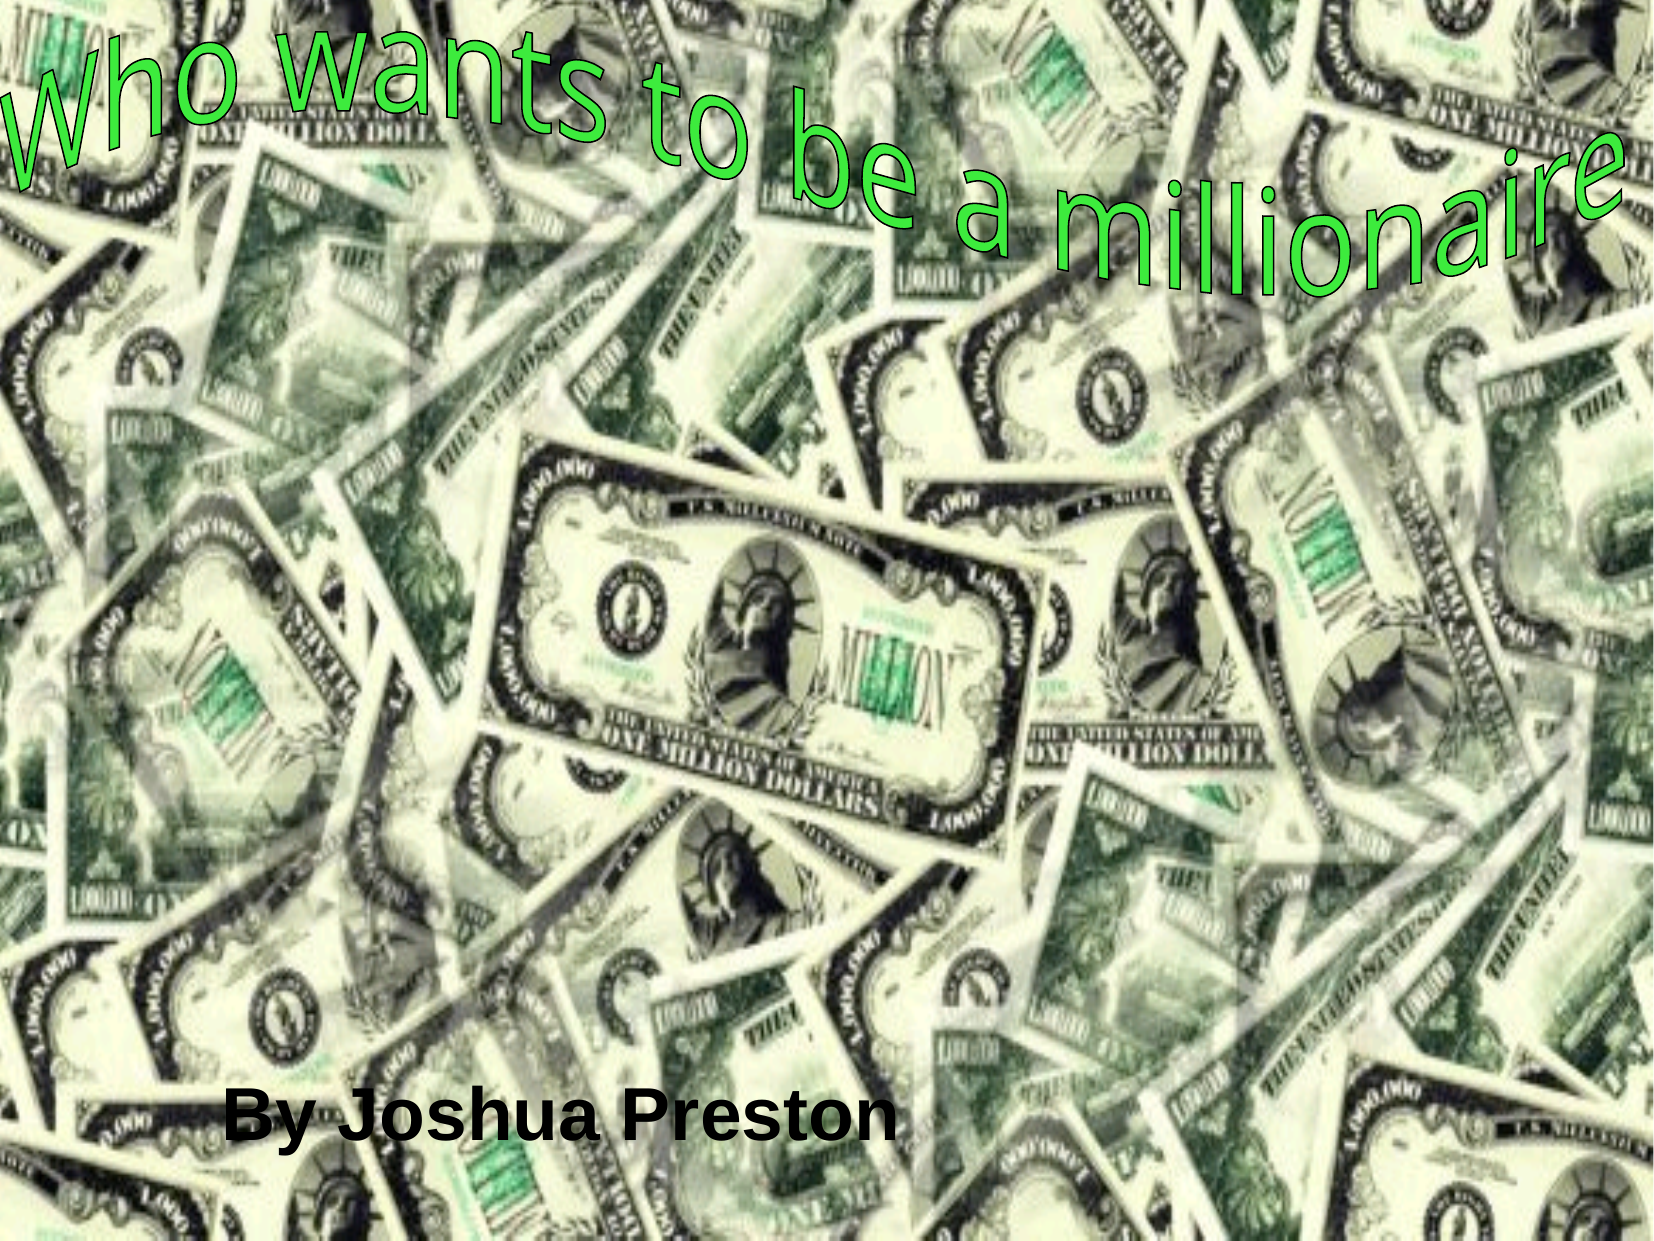

Who wants to be a millionaire
By Joshua Preston